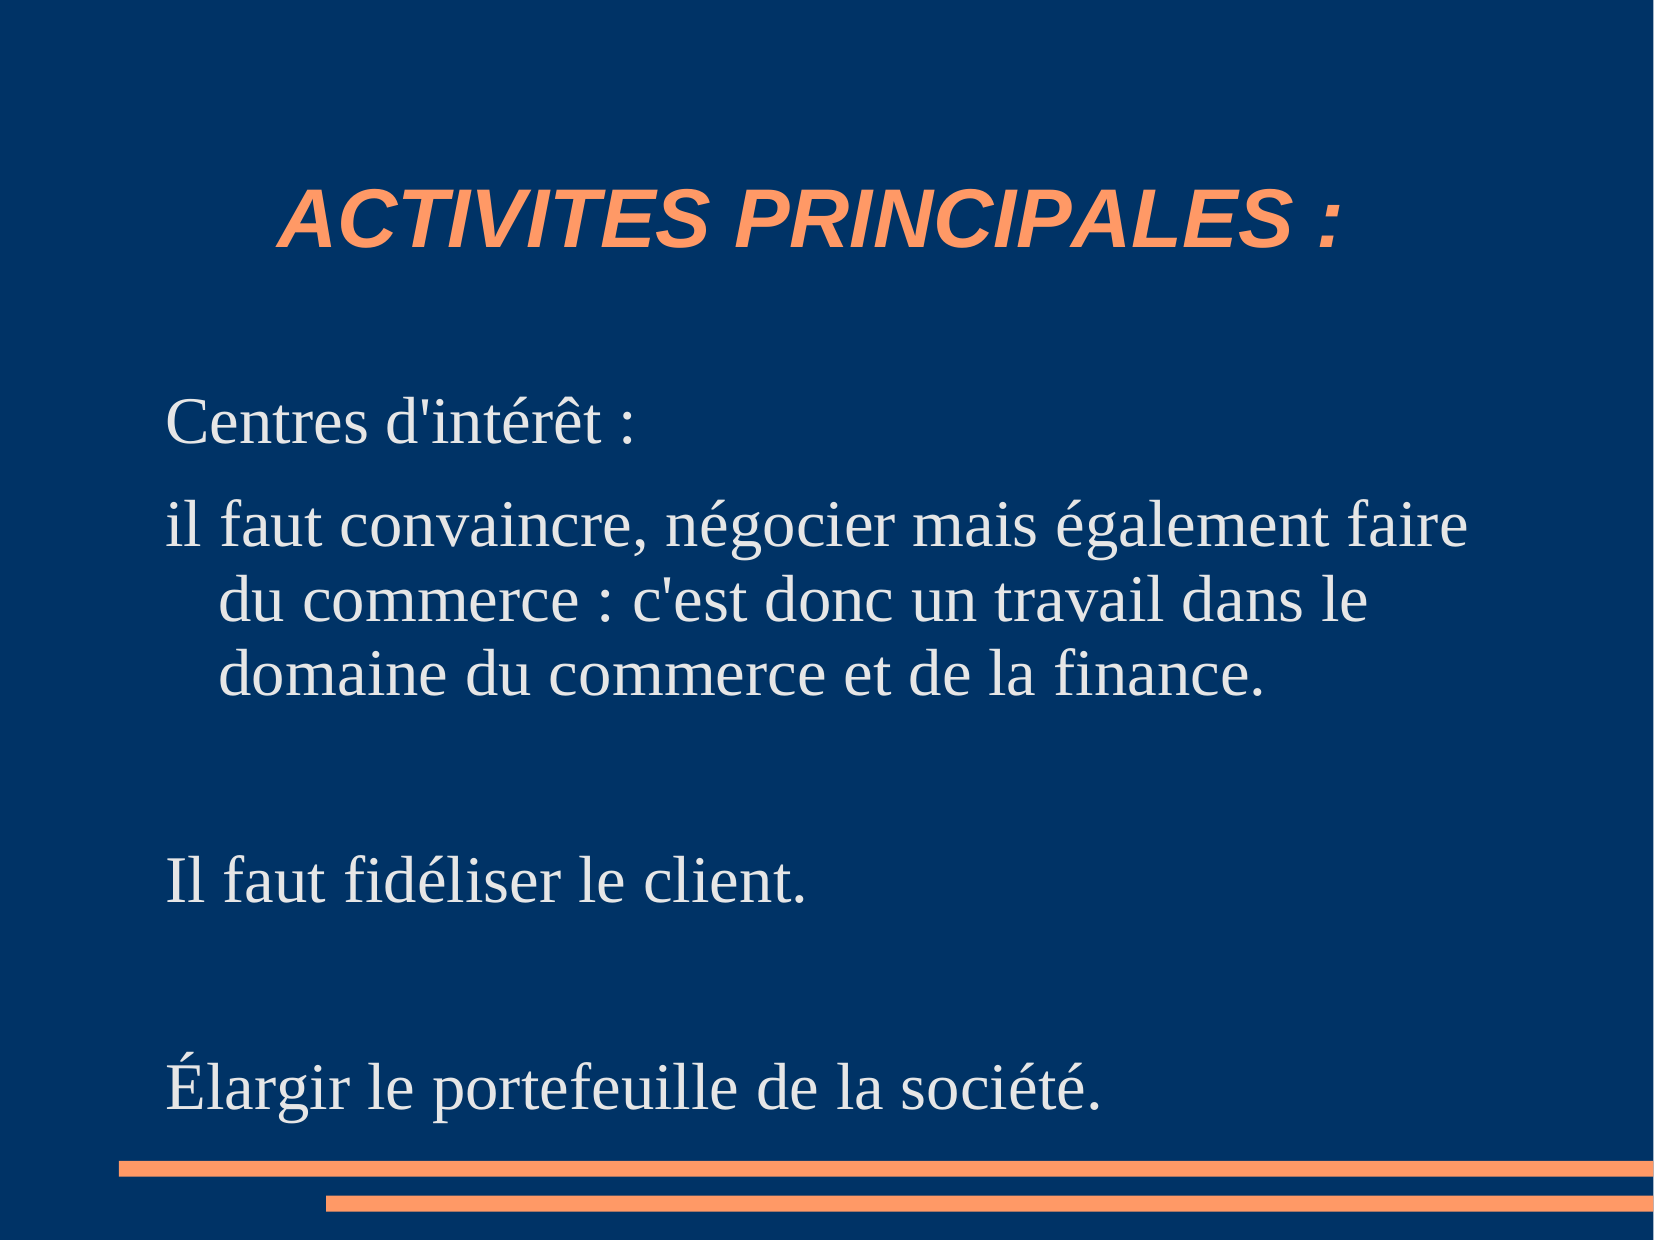

# ACTIVITES PRINCIPALES :
Centres d'intérêt :
il faut convaincre, négocier mais également faire du commerce : c'est donc un travail dans le domaine du commerce et de la finance.
Il faut fidéliser le client.
Élargir le portefeuille de la société.